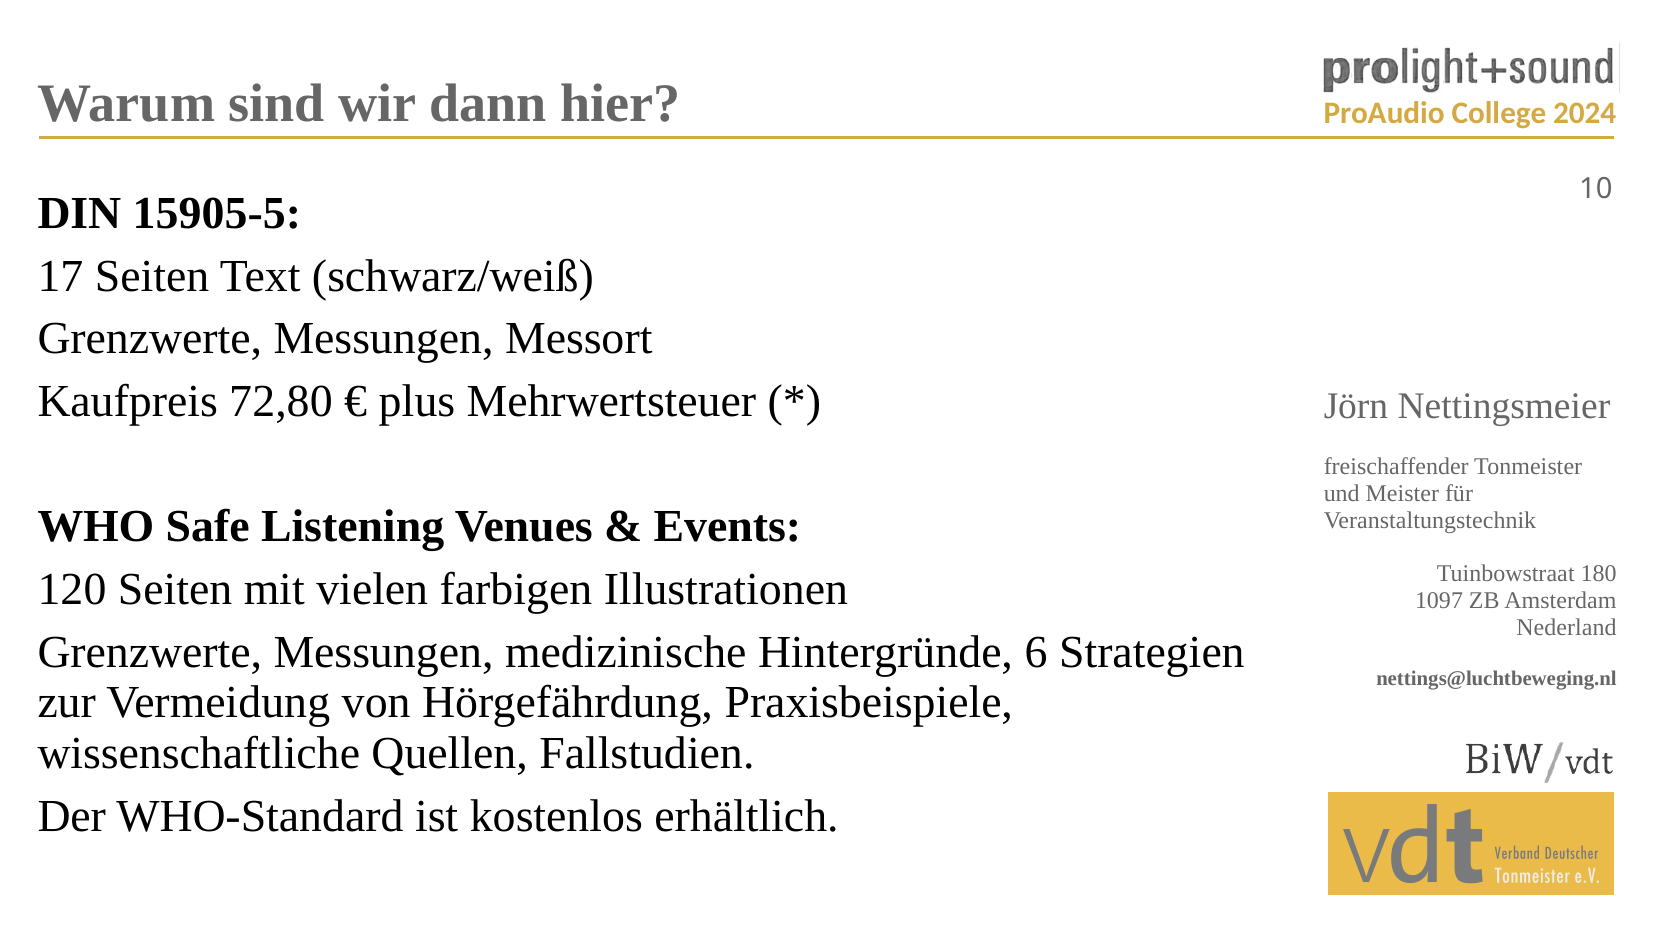

# Warum sind wir dann hier?
10
DIN 15905-5:
17 Seiten Text (schwarz/weiß)
Grenzwerte, Messungen, Messort
Kaufpreis 72,80 € plus Mehrwertsteuer (*)
WHO Safe Listening Venues & Events:
120 Seiten mit vielen farbigen Illustrationen
Grenzwerte, Messungen, medizinische Hintergründe, 6 Strategien zur Vermeidung von Hörgefährdung, Praxisbeispiele, wissenschaftliche Quellen, Fallstudien.
Der WHO-Standard ist kostenlos erhältlich.